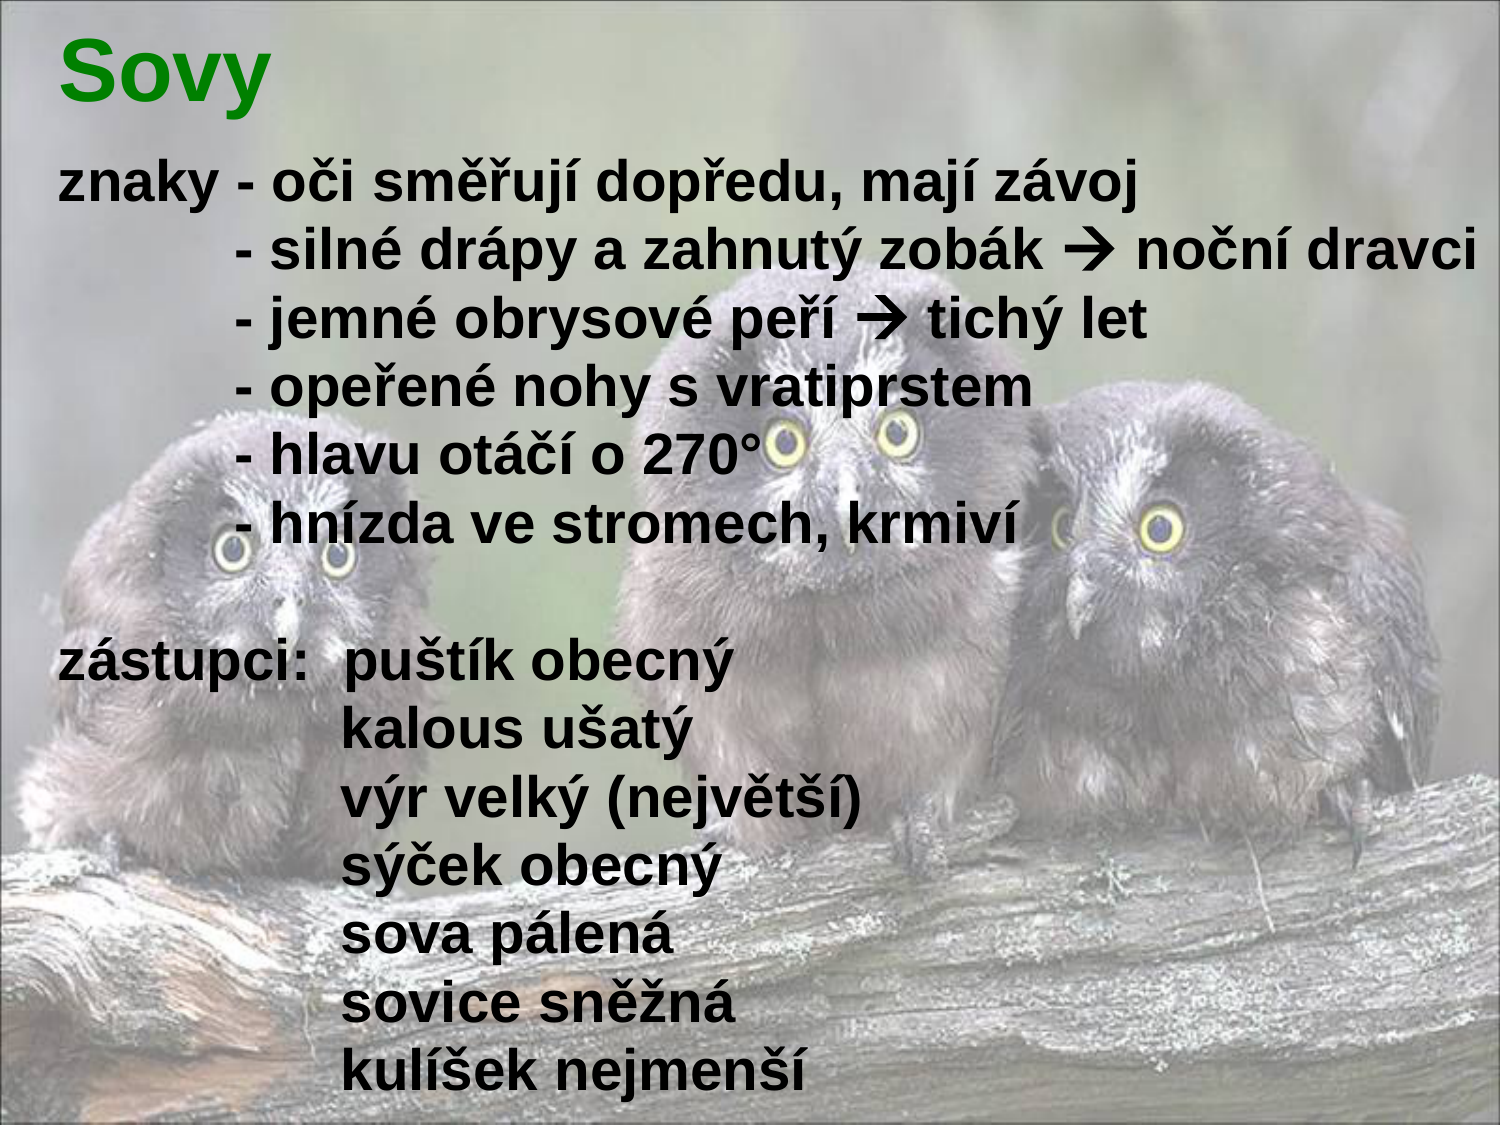

# Sovy
znaky - oči směřují dopředu, mají závoj
	 - silné drápy a zahnutý zobák  noční dravci
	 - jemné obrysové peří  tichý let
	 - opeřené nohy s vratiprstem
	 - hlavu otáčí o 270°
	 - hnízda ve stromech, krmiví
zástupci: puštík obecný
		 kalous ušatý
		 výr velký (největší)
		 sýček obecný
		 sova pálená
		 sovice sněžná
		 kulíšek nejmenší